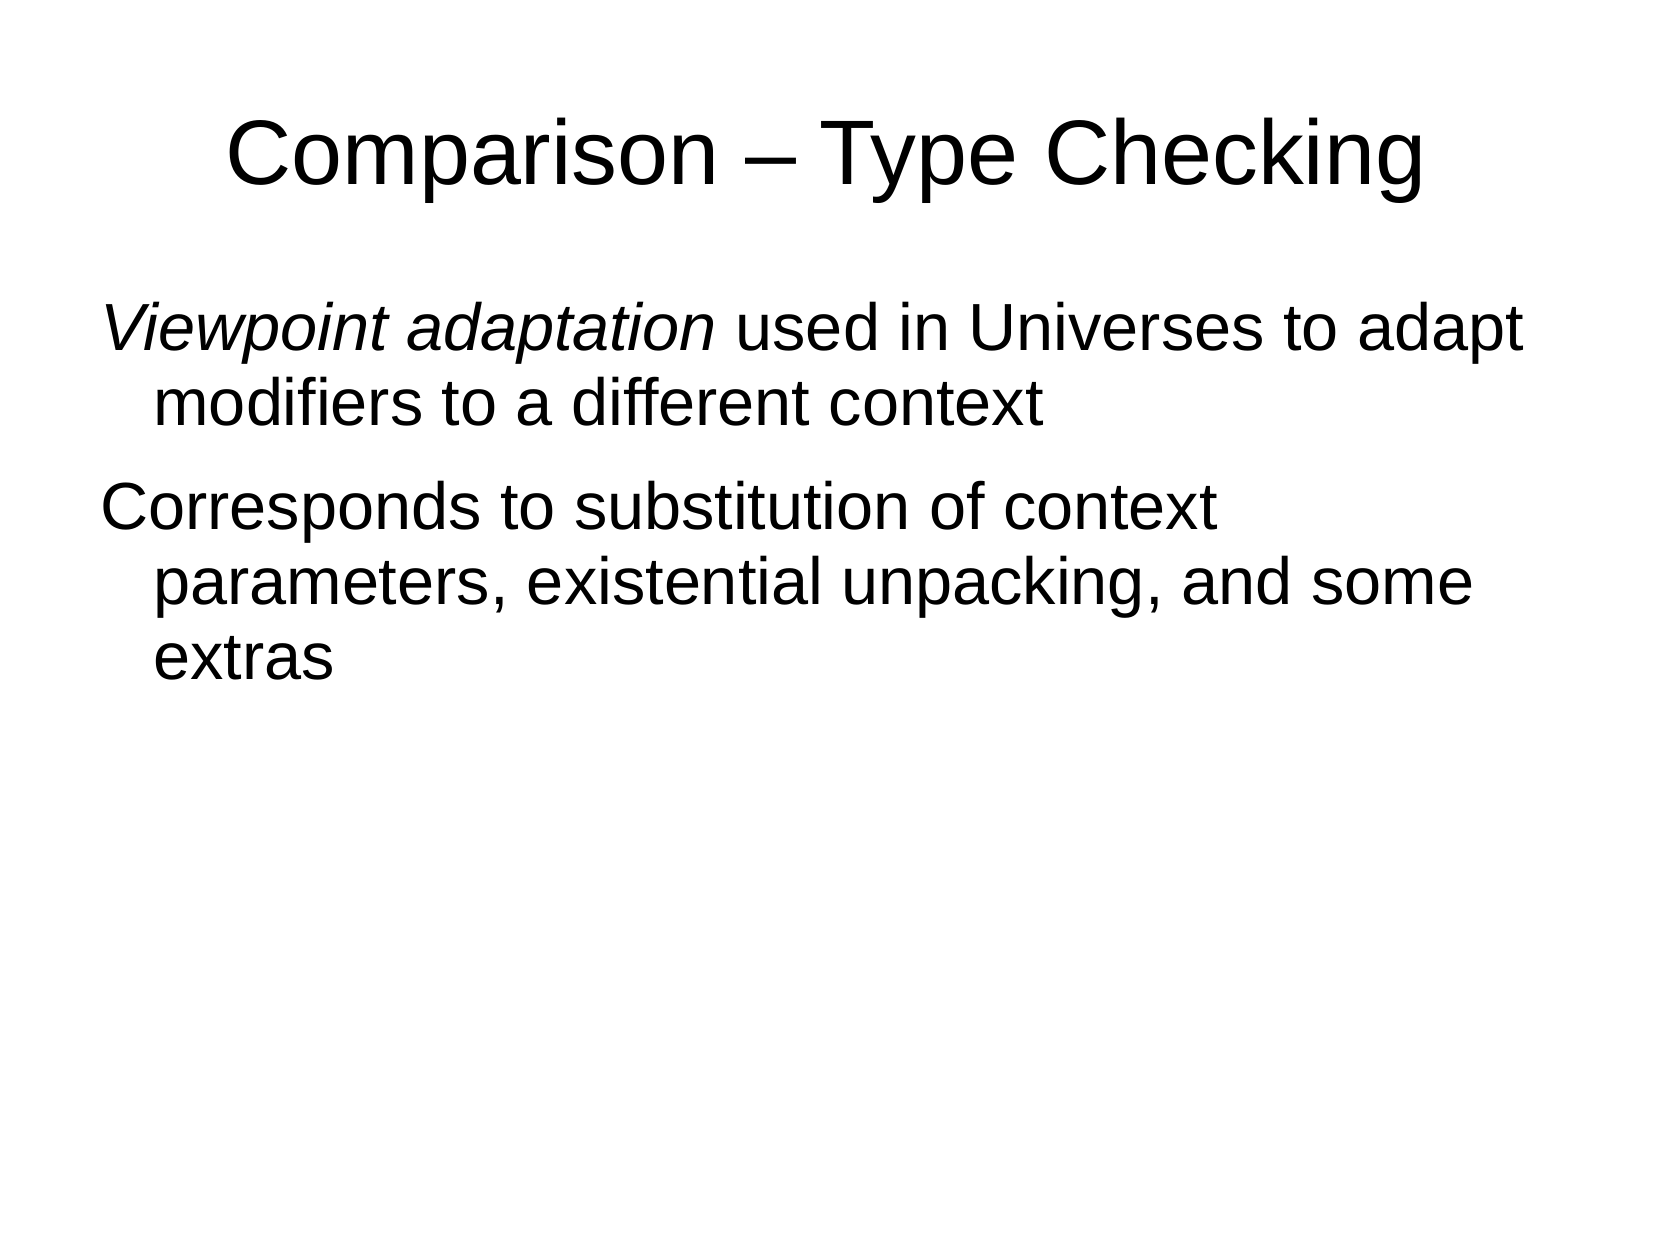

# Comparison – Type Checking
Viewpoint adaptation used in Universes to adapt modifiers to a different context
Corresponds to substitution of context parameters, existential unpacking, and some extras